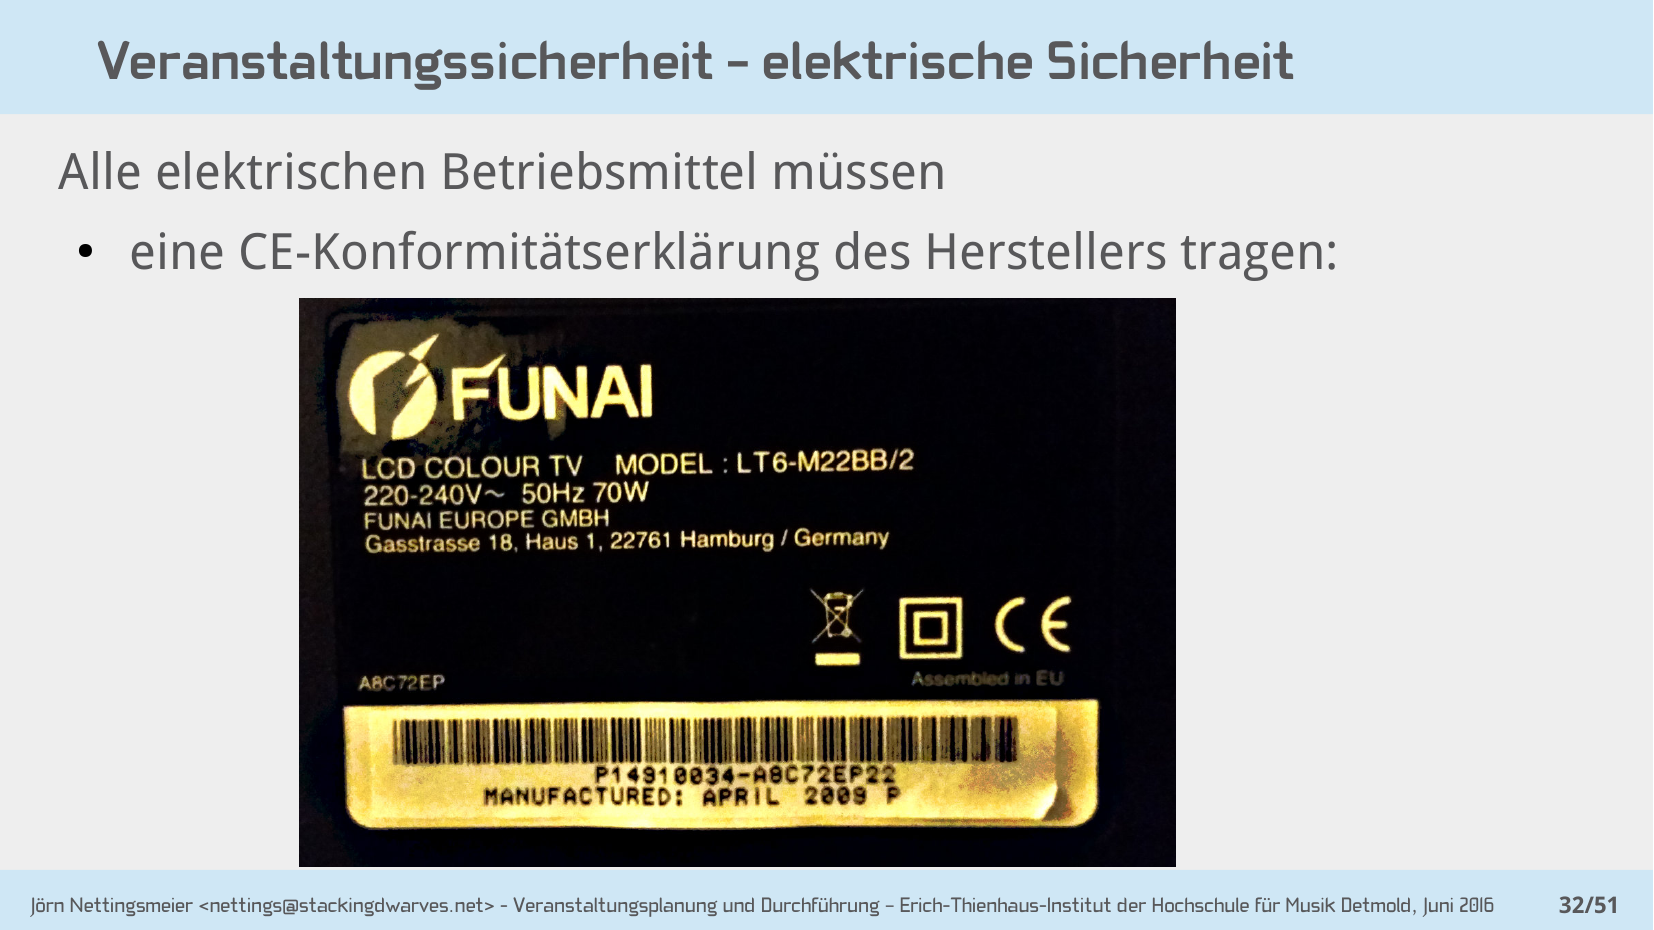

# Veranstaltungssicherheit – elektrische Sicherheit
Alle elektrischen Betriebsmittel müssen
eine CE-Konformitätserklärung des Herstellers tragen: